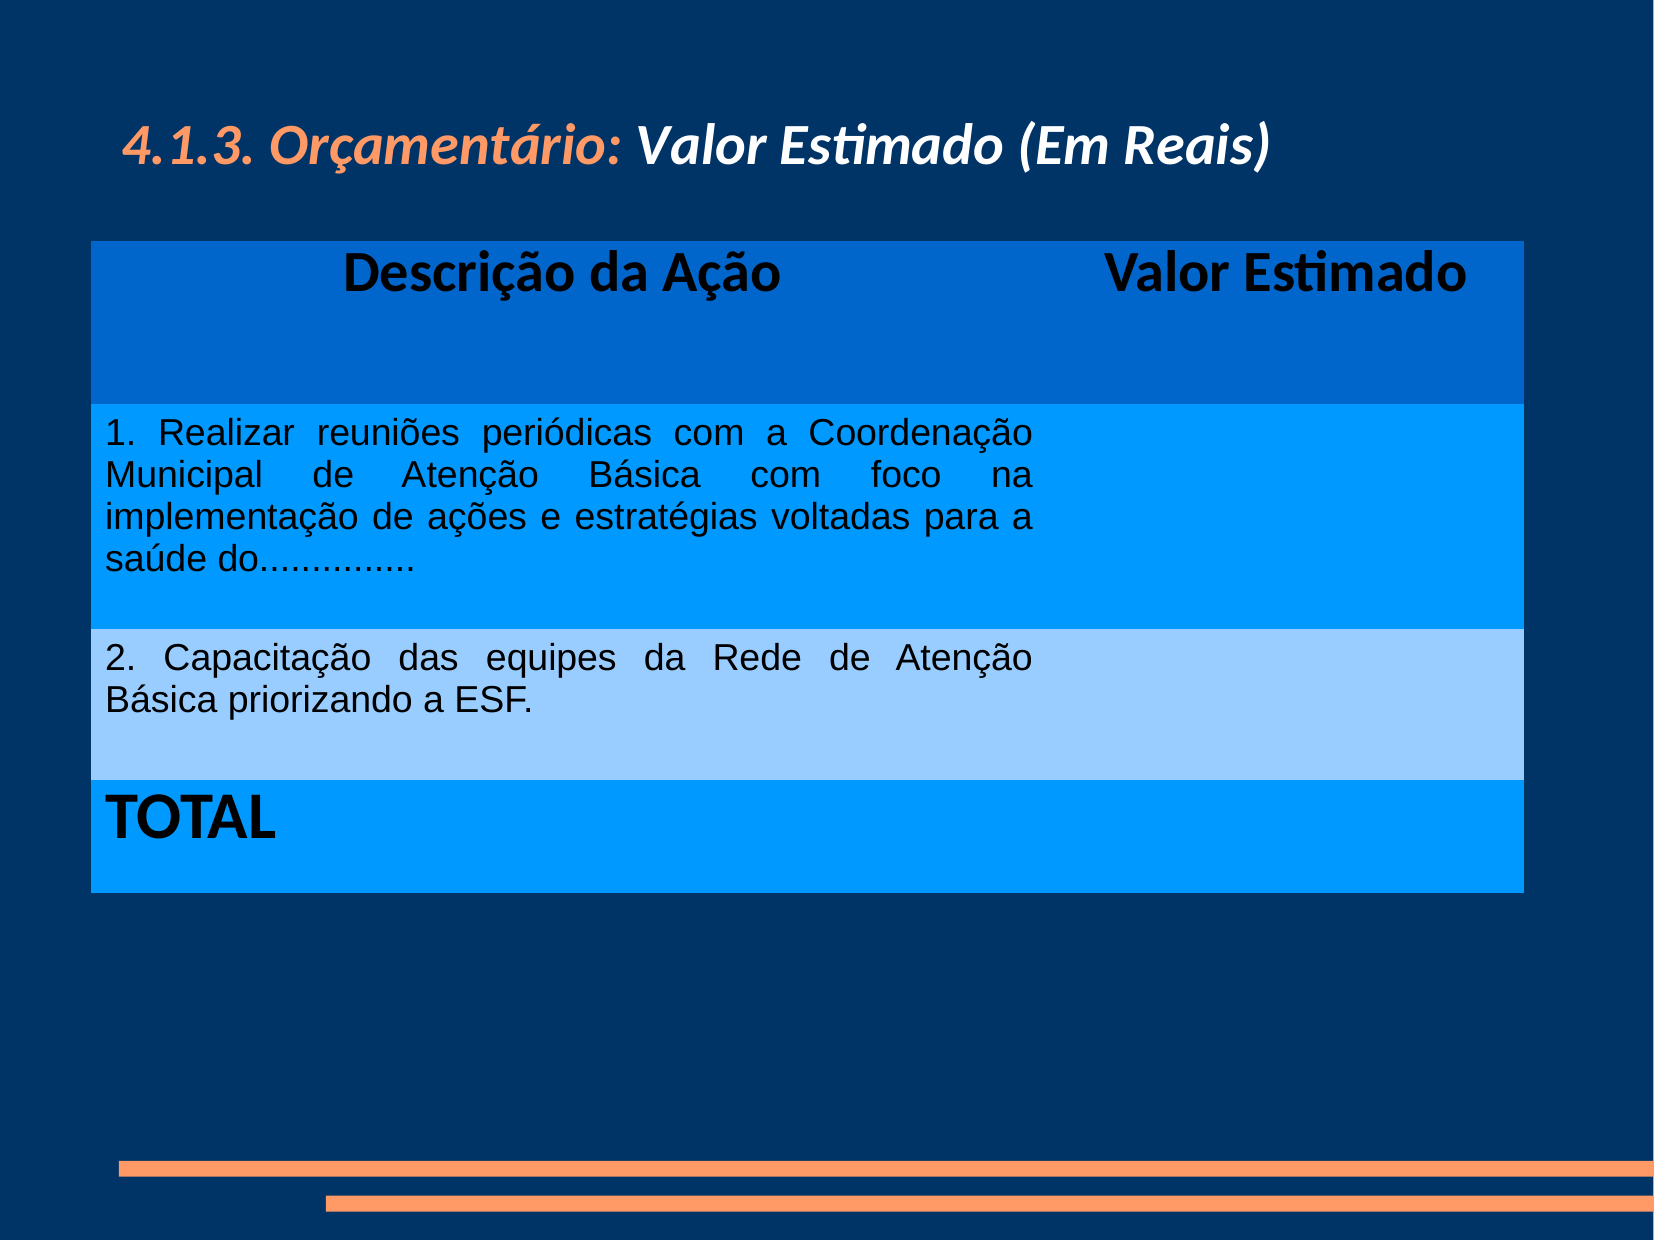

# 4.1.3. Orçamentário: Valor Estimado (Em Reais)
| Descrição da Ação | Valor Estimado |
| --- | --- |
| 1. Realizar reuniões periódicas com a Coordenação Municipal de Atenção Básica com foco na implementação de ações e estratégias voltadas para a saúde do............... | |
| 2. Capacitação das equipes da Rede de Atenção Básica priorizando a ESF. | |
| TOTAL | |